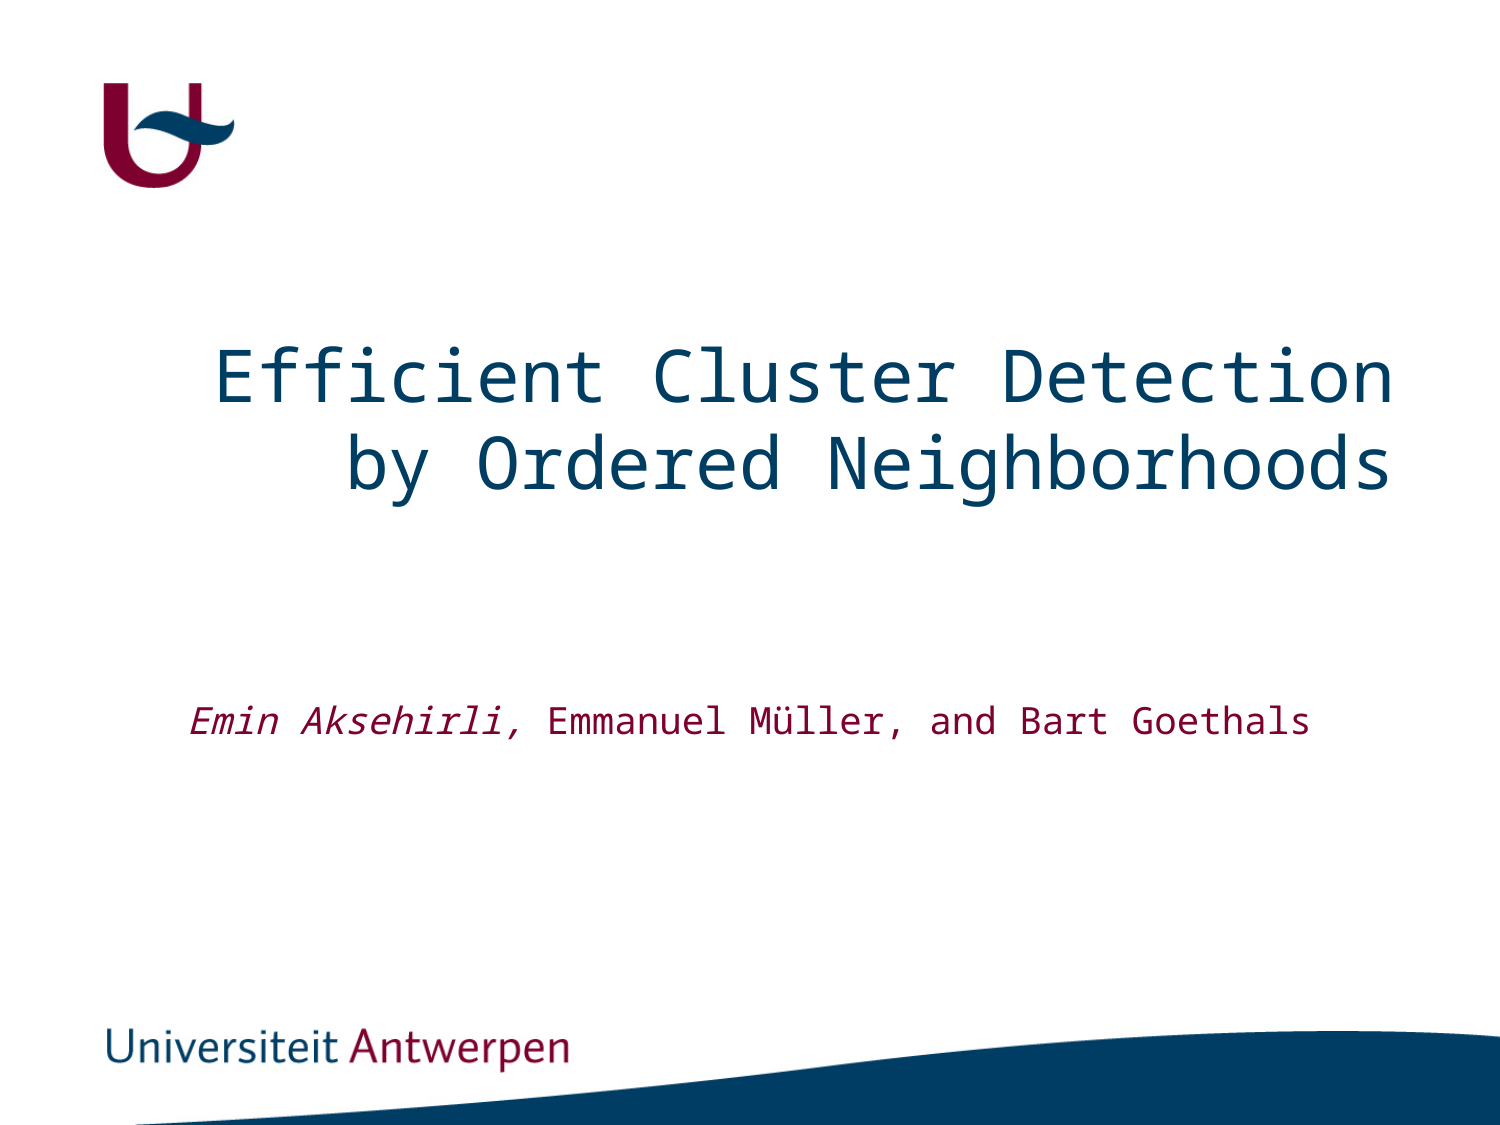

# Efficient Cluster Detection by Ordered Neighborhoods
Emin Aksehirli, Emmanuel Müller, and Bart Goethals